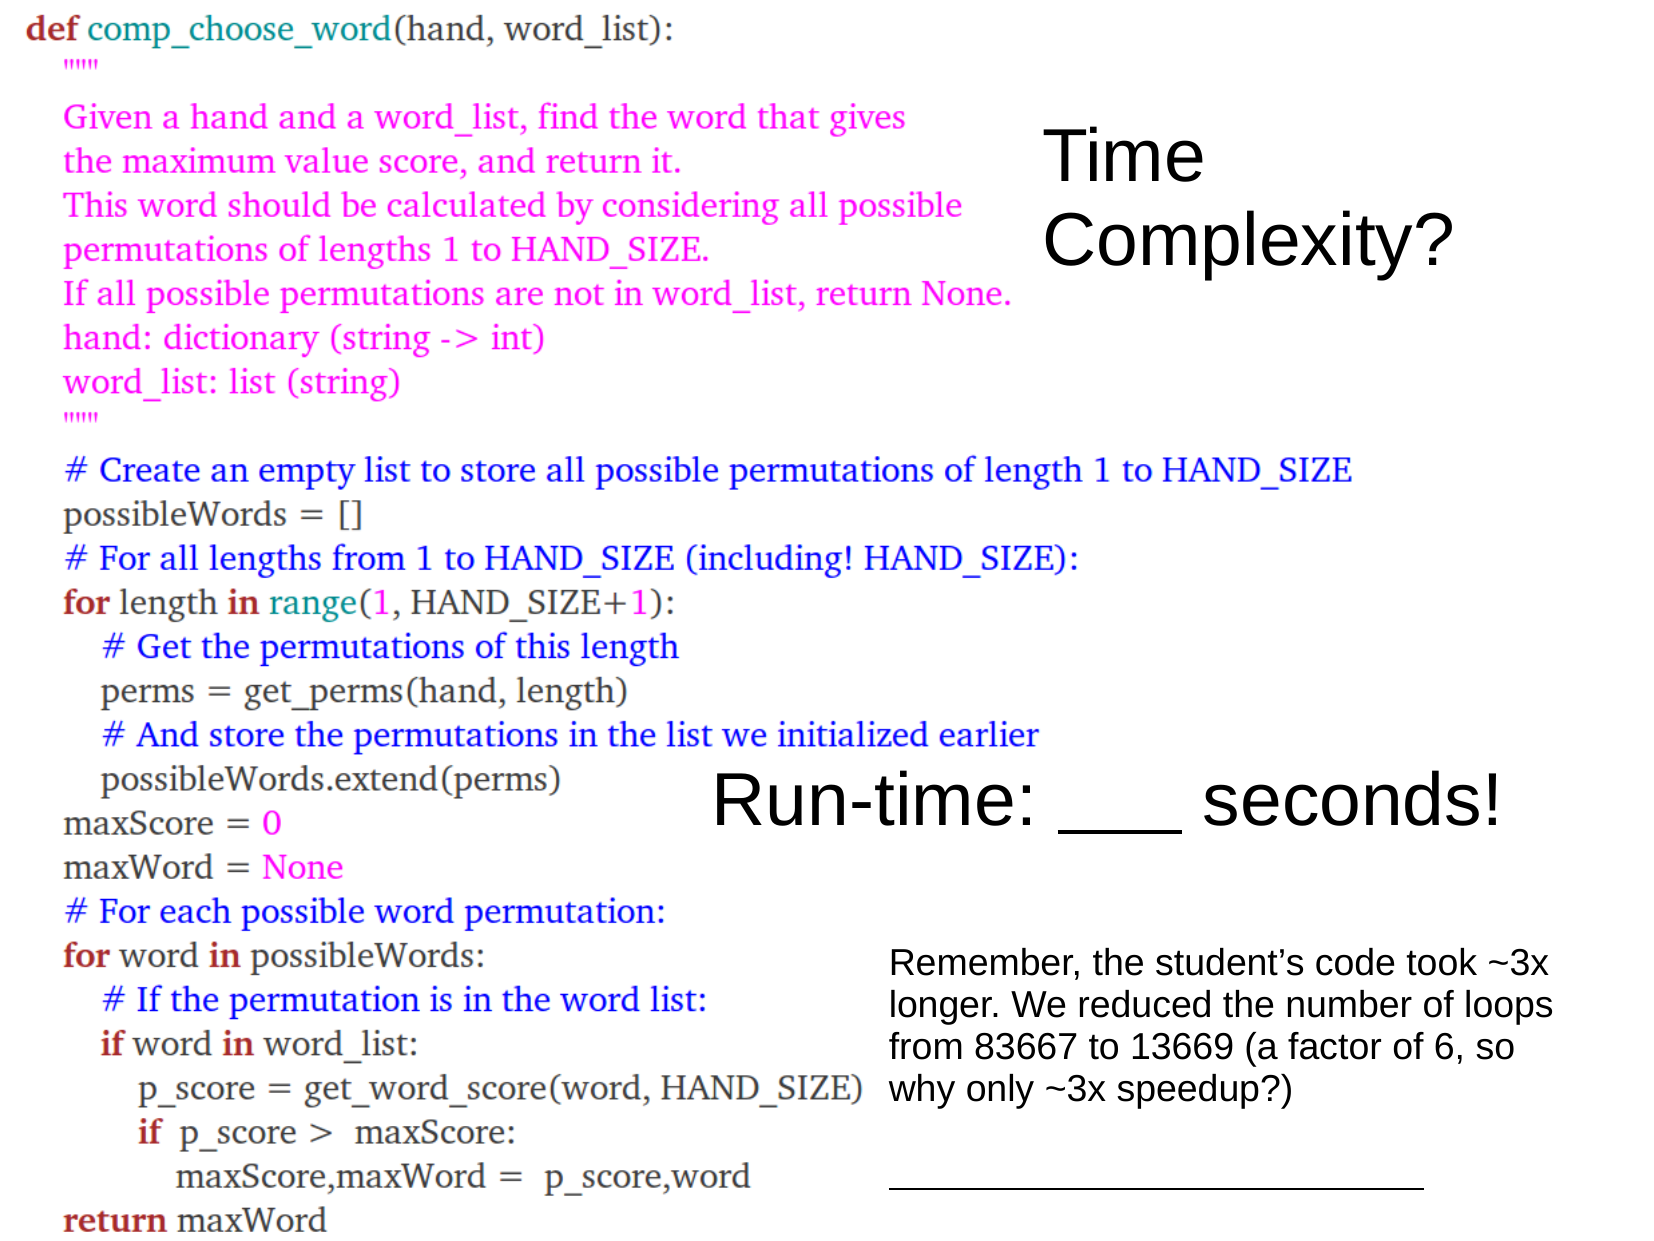

Time Complexity?
Run-time: seconds!
Remember, the student’s code took ~3x longer. We reduced the number of loops from 83667 to 13669 (a factor of 6, so why only ~3x speedup?)